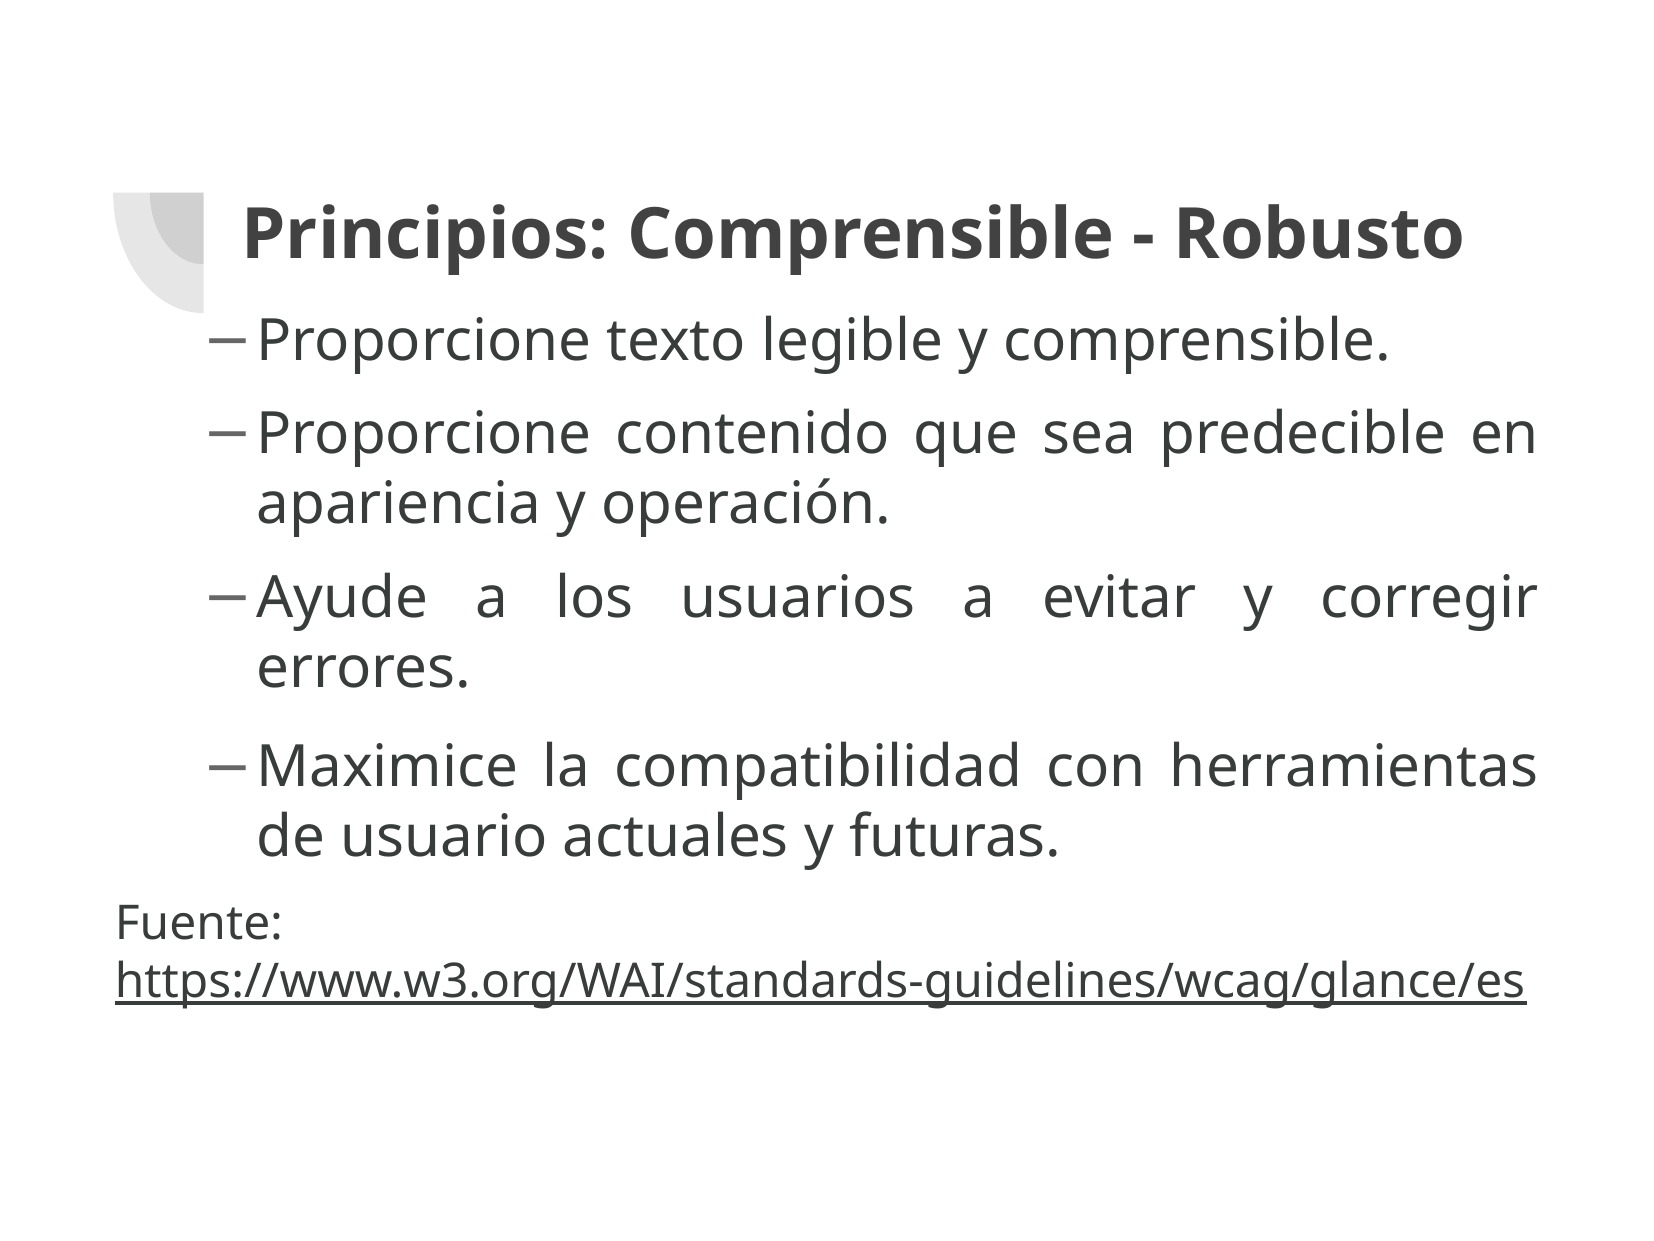

# Principios: Comprensible - Robusto
Proporcione texto legible y comprensible.
Proporcione contenido que sea predecible en apariencia y operación.
Ayude a los usuarios a evitar y corregir errores.
Maximice la compatibilidad con herramientas de usuario actuales y futuras.
Fuente: https://www.w3.org/WAI/standards-guidelines/wcag/glance/es